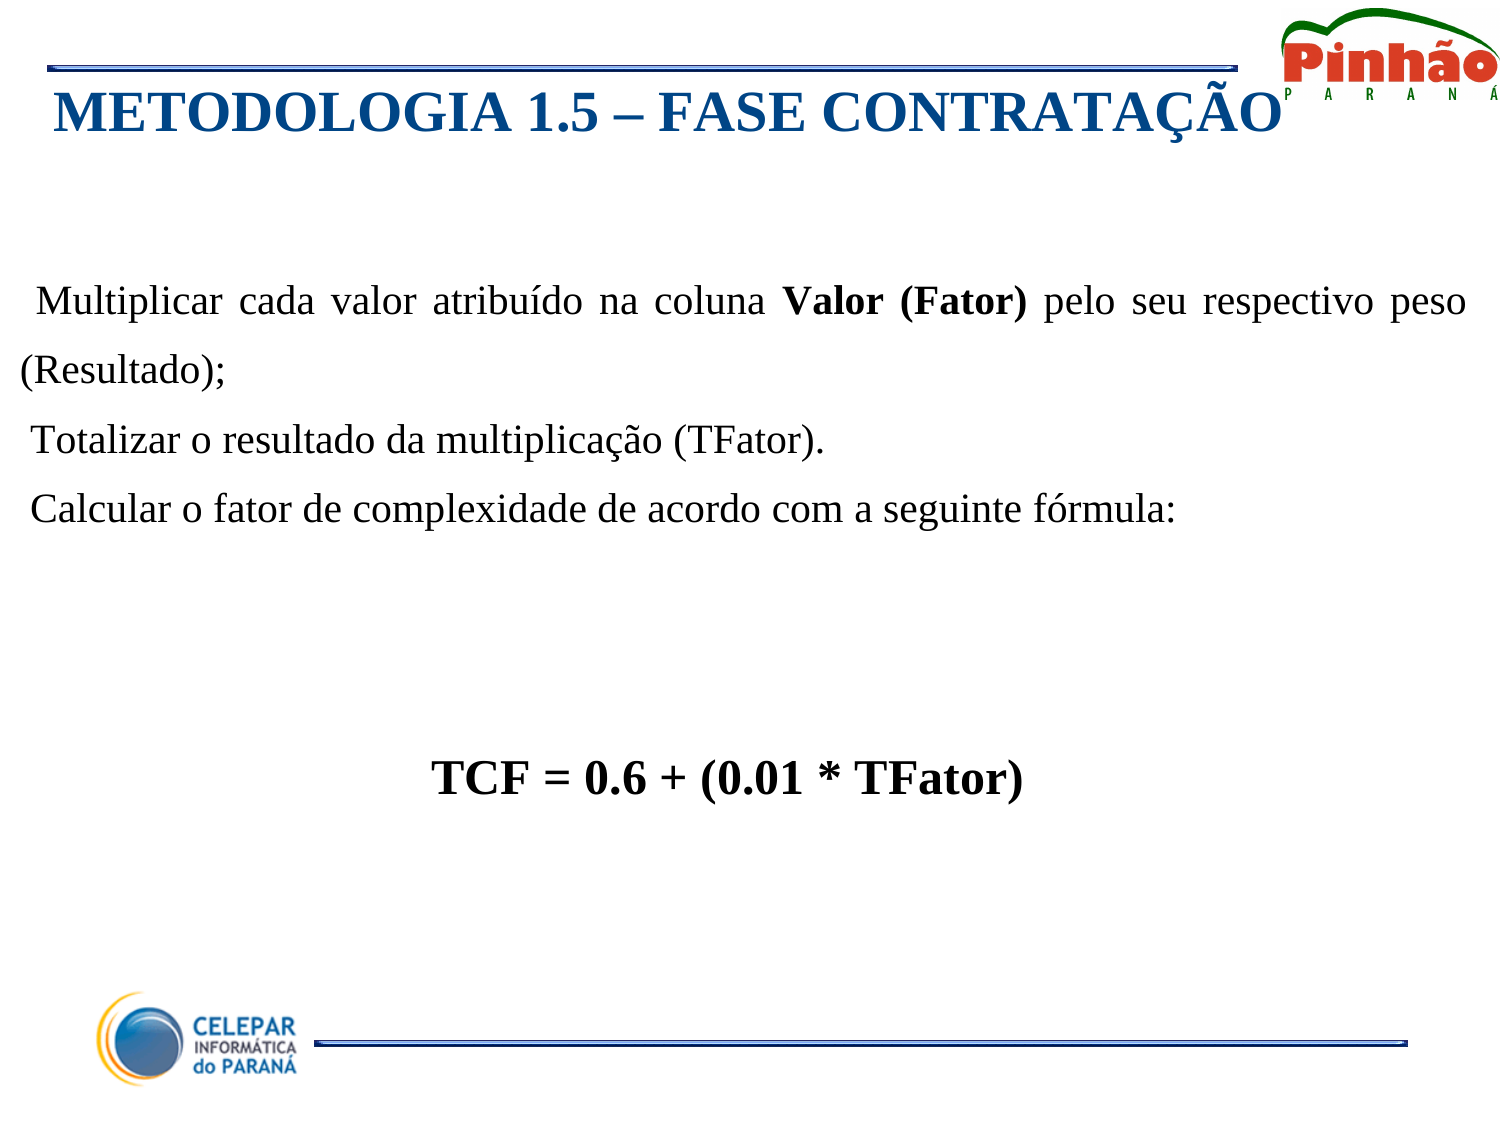

#
METODOLOGIA 1.5 – FASE CONTRATAÇÃO
 Multiplicar cada valor atribuído na coluna Valor (Fator) pelo seu respectivo peso (Resultado);
 Totalizar o resultado da multiplicação (TFator).
 Calcular o fator de complexidade de acordo com a seguinte fórmula:
TCF = 0.6 + (0.01 * TFator)